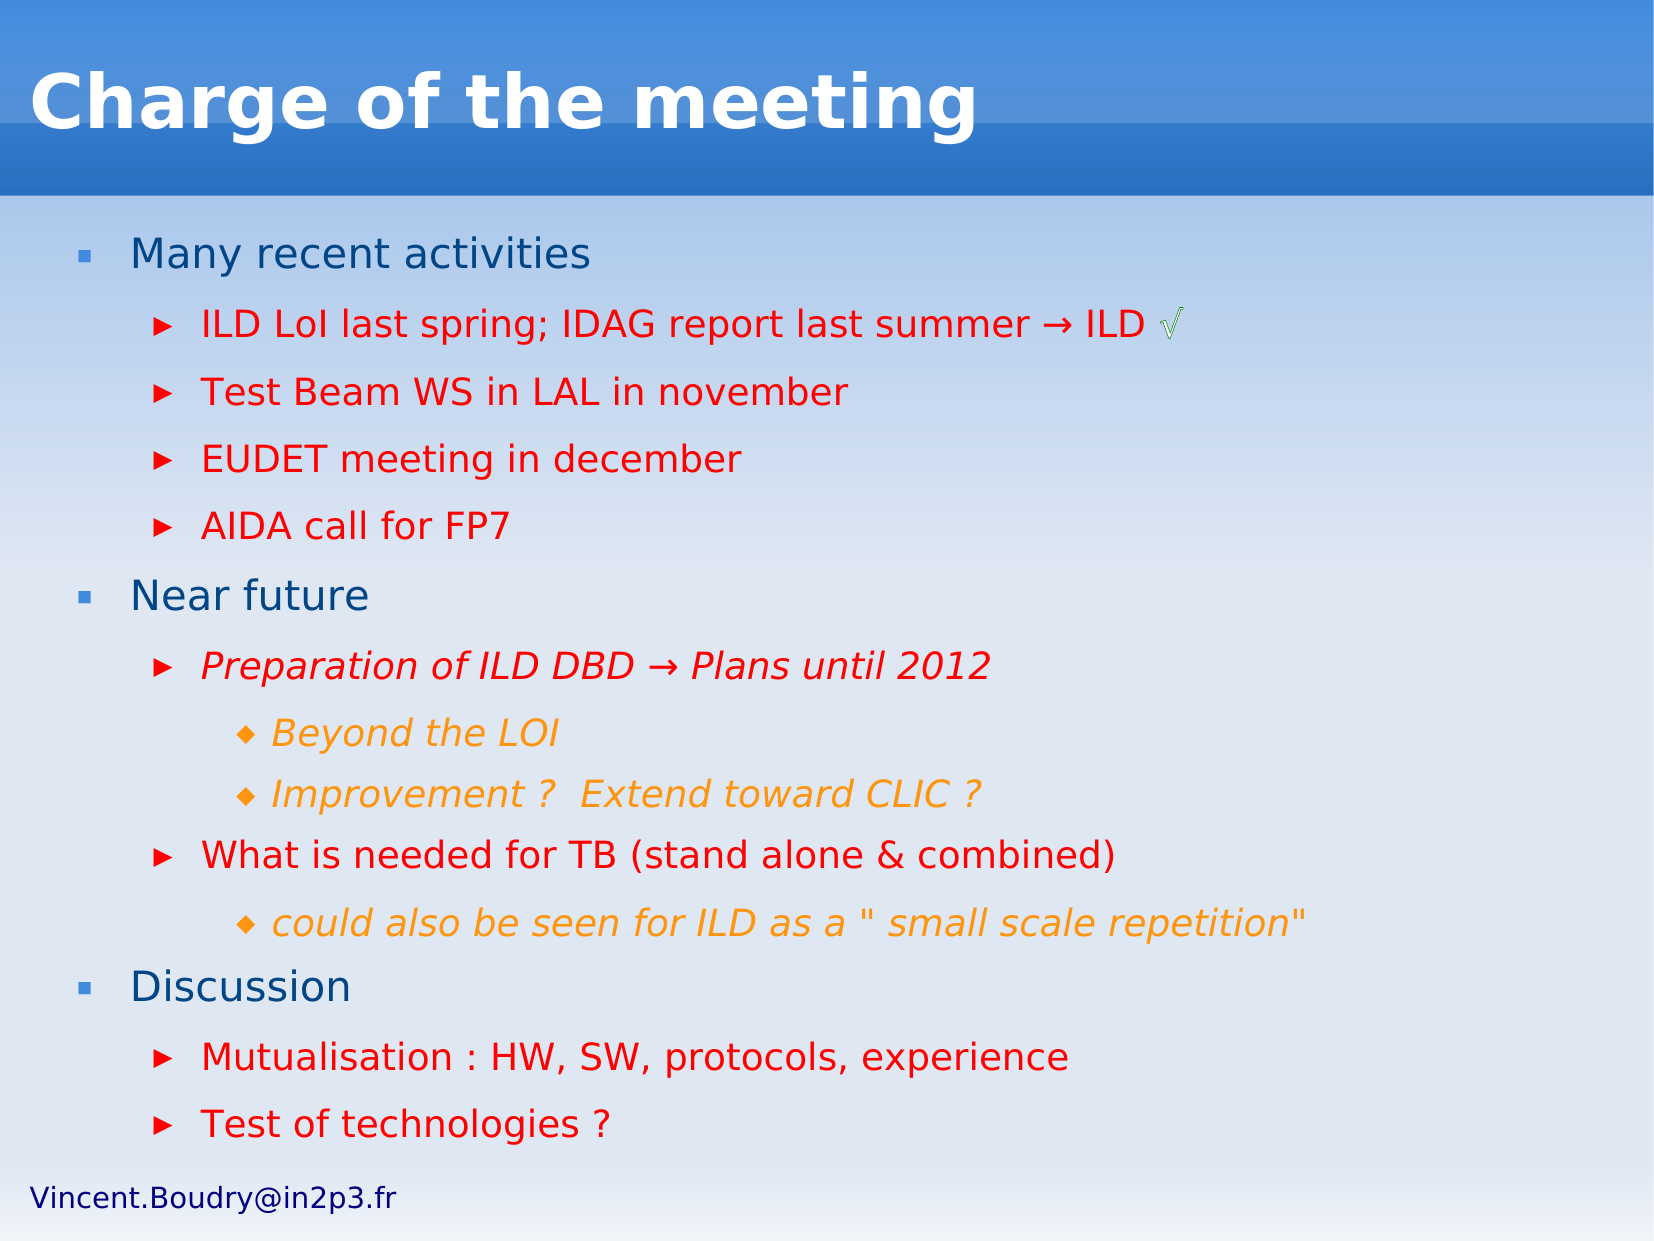

# Charge of the meeting
Many recent activities
ILD LoI last spring; IDAG report last summer → ILD √
Test Beam WS in LAL in november
EUDET meeting in december
AIDA call for FP7
Near future
Preparation of ILD DBD → Plans until 2012
Beyond the LOI
Improvement ? Extend toward CLIC ?
What is needed for TB (stand alone & combined)
could also be seen for ILD as a " small scale repetition"
Discussion
Mutualisation : HW, SW, protocols, experience
Test of technologies ?